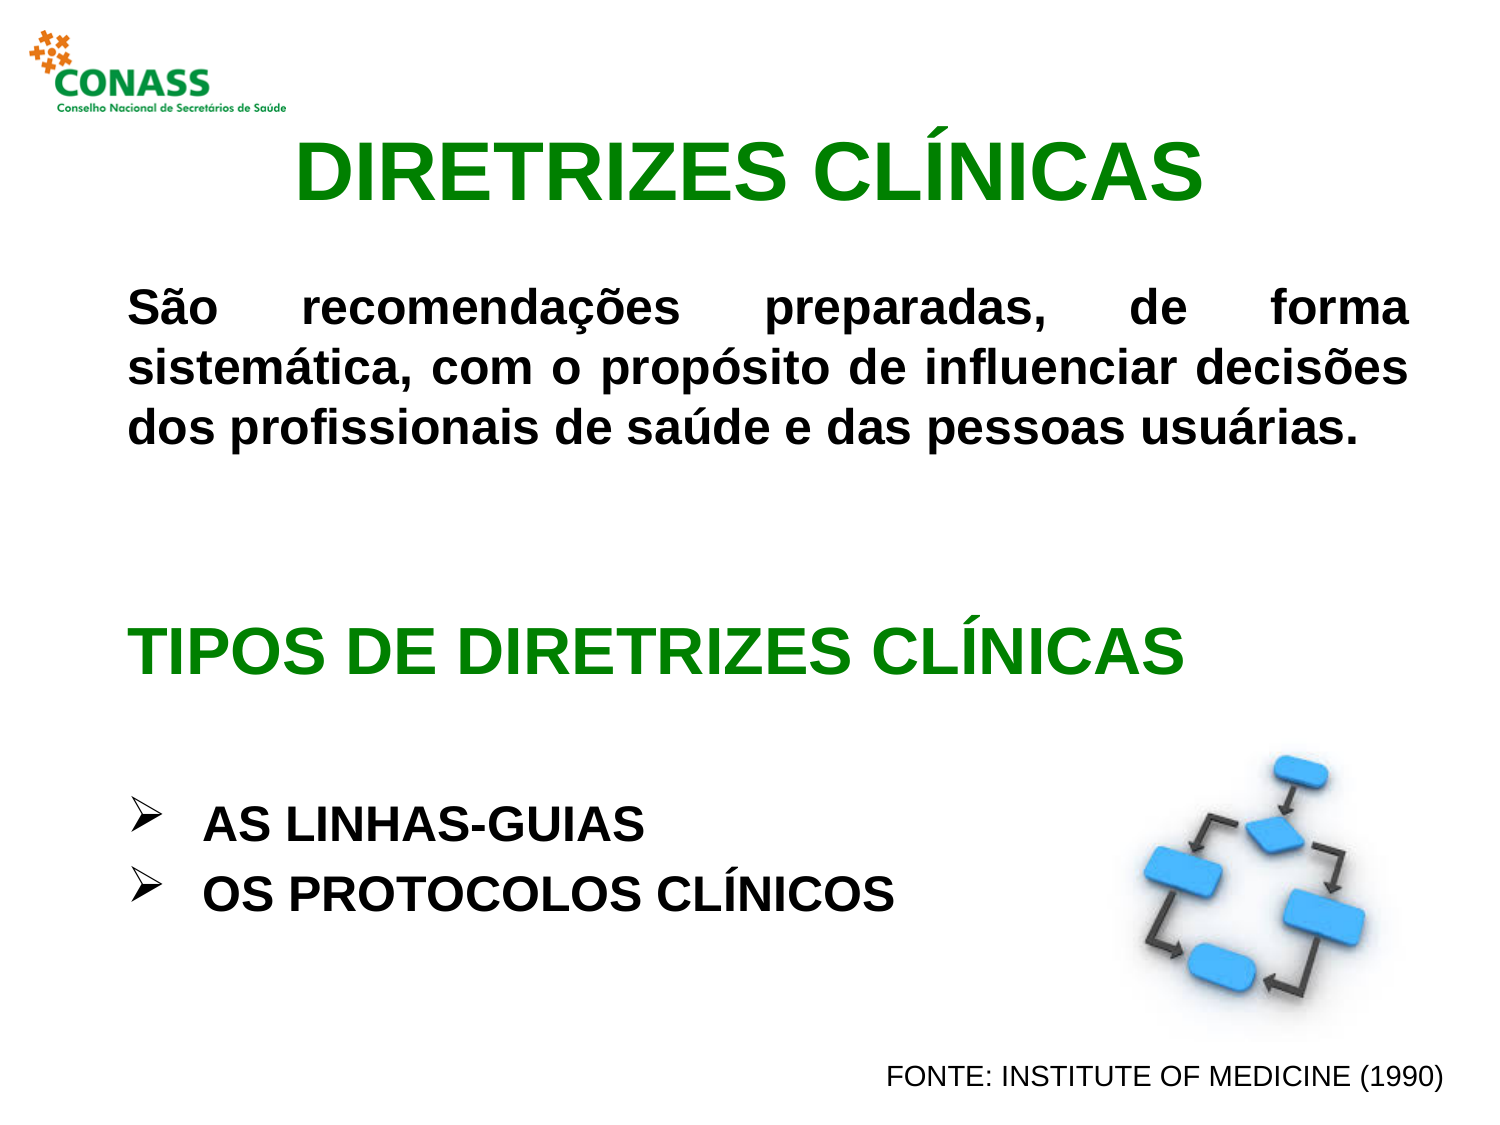

DIRETRIZES CLÍNICAS
São recomendações preparadas, de forma sistemática, com o propósito de influenciar decisões dos profissionais de saúde e das pessoas usuárias.
TIPOS DE DIRETRIZES CLÍNICAS
AS LINHAS-GUIAS
OS PROTOCOLOS CLÍNICOS
FONTE: INSTITUTE OF MEDICINE (1990)